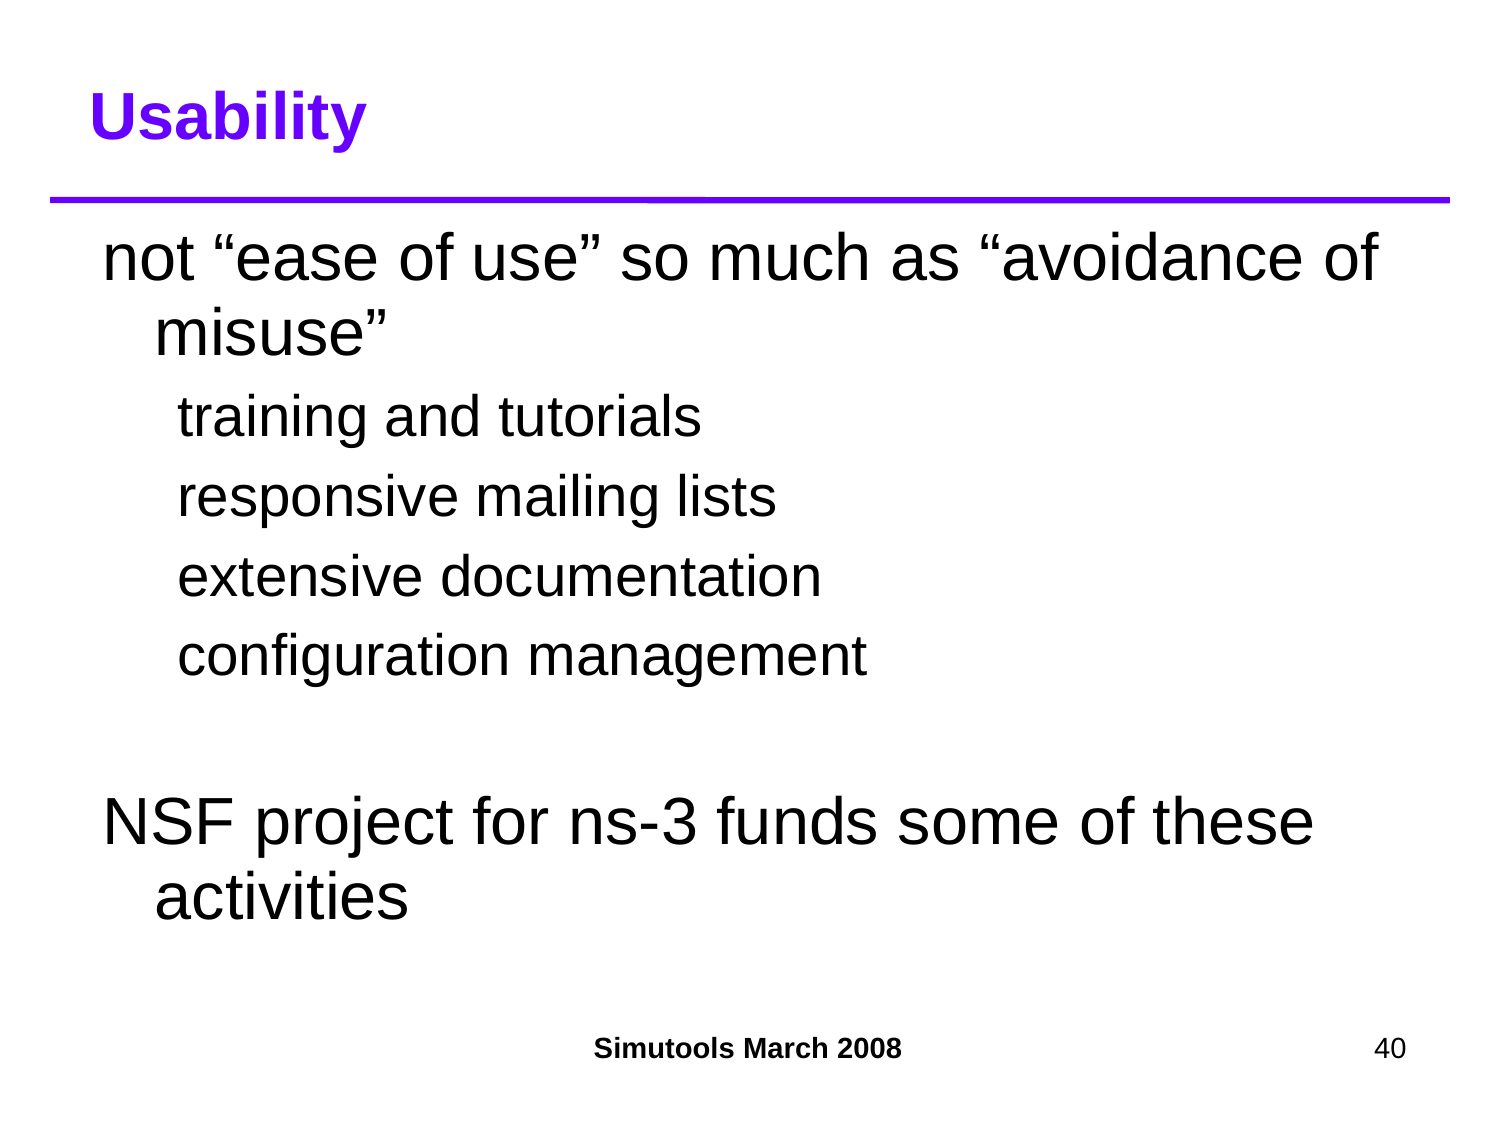

# Usability
not “ease of use” so much as “avoidance of misuse”
training and tutorials
responsive mailing lists
extensive documentation
configuration management
NSF project for ns-3 funds some of these activities
40